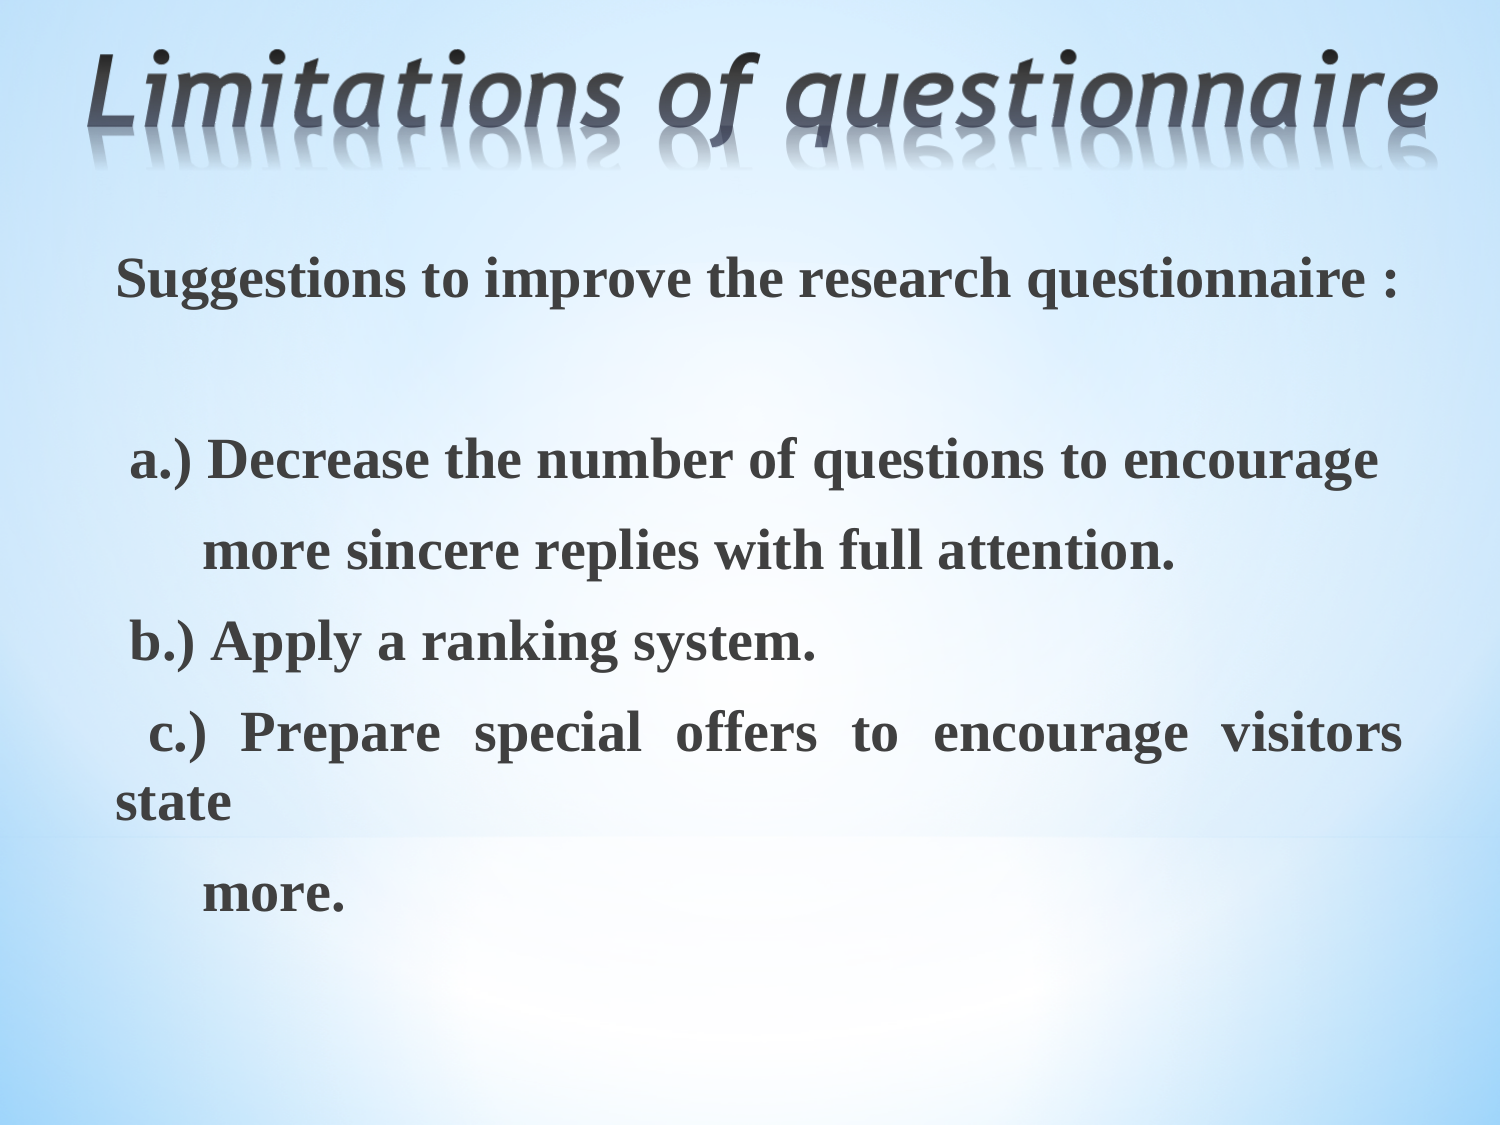

# Suggestions to improve the research questionnaire :
 a.) Decrease the number of questions to encourage
 more sincere replies with full attention.
 b.) Apply a ranking system.
 c.) Prepare special offers to encourage visitors state
 more.